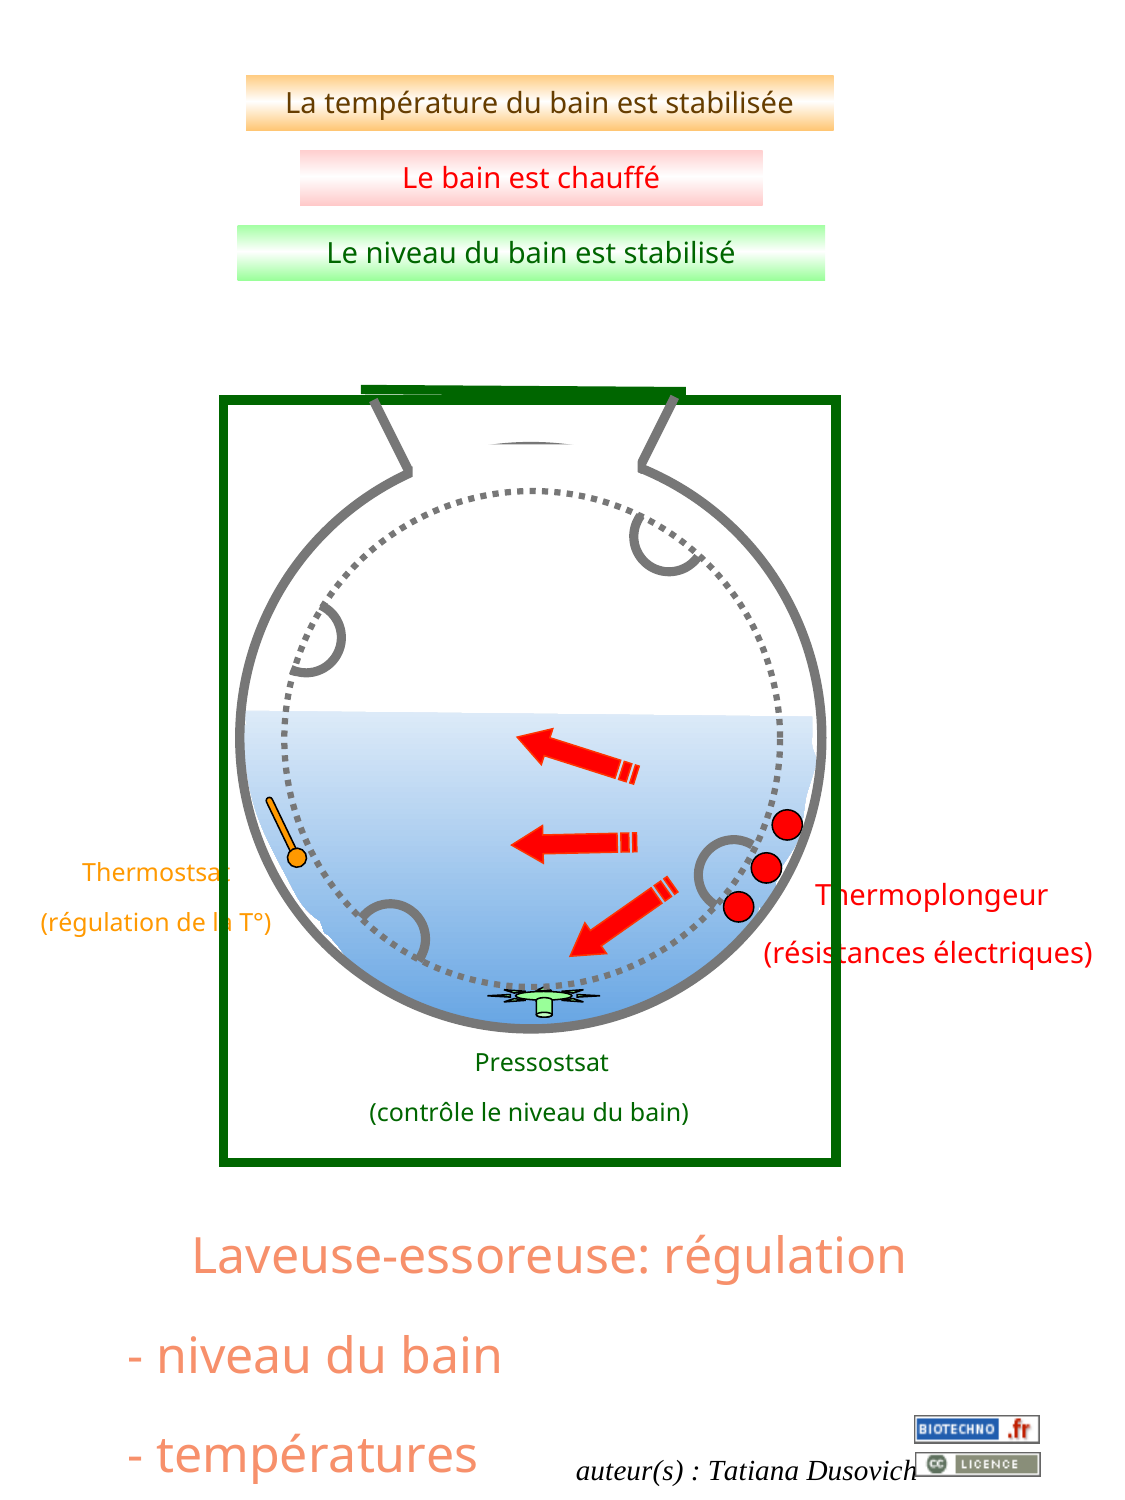

La température du bain est stabilisée
Le bain est chauffé
Le niveau du bain est stabilisé
Thermostsat
(régulation de la T°)
Thermoplongeur
(résistances électriques)
Pressostsat
(contrôle le niveau du bain)
Laveuse-essoreuse: régulation
- niveau du bain
- températures